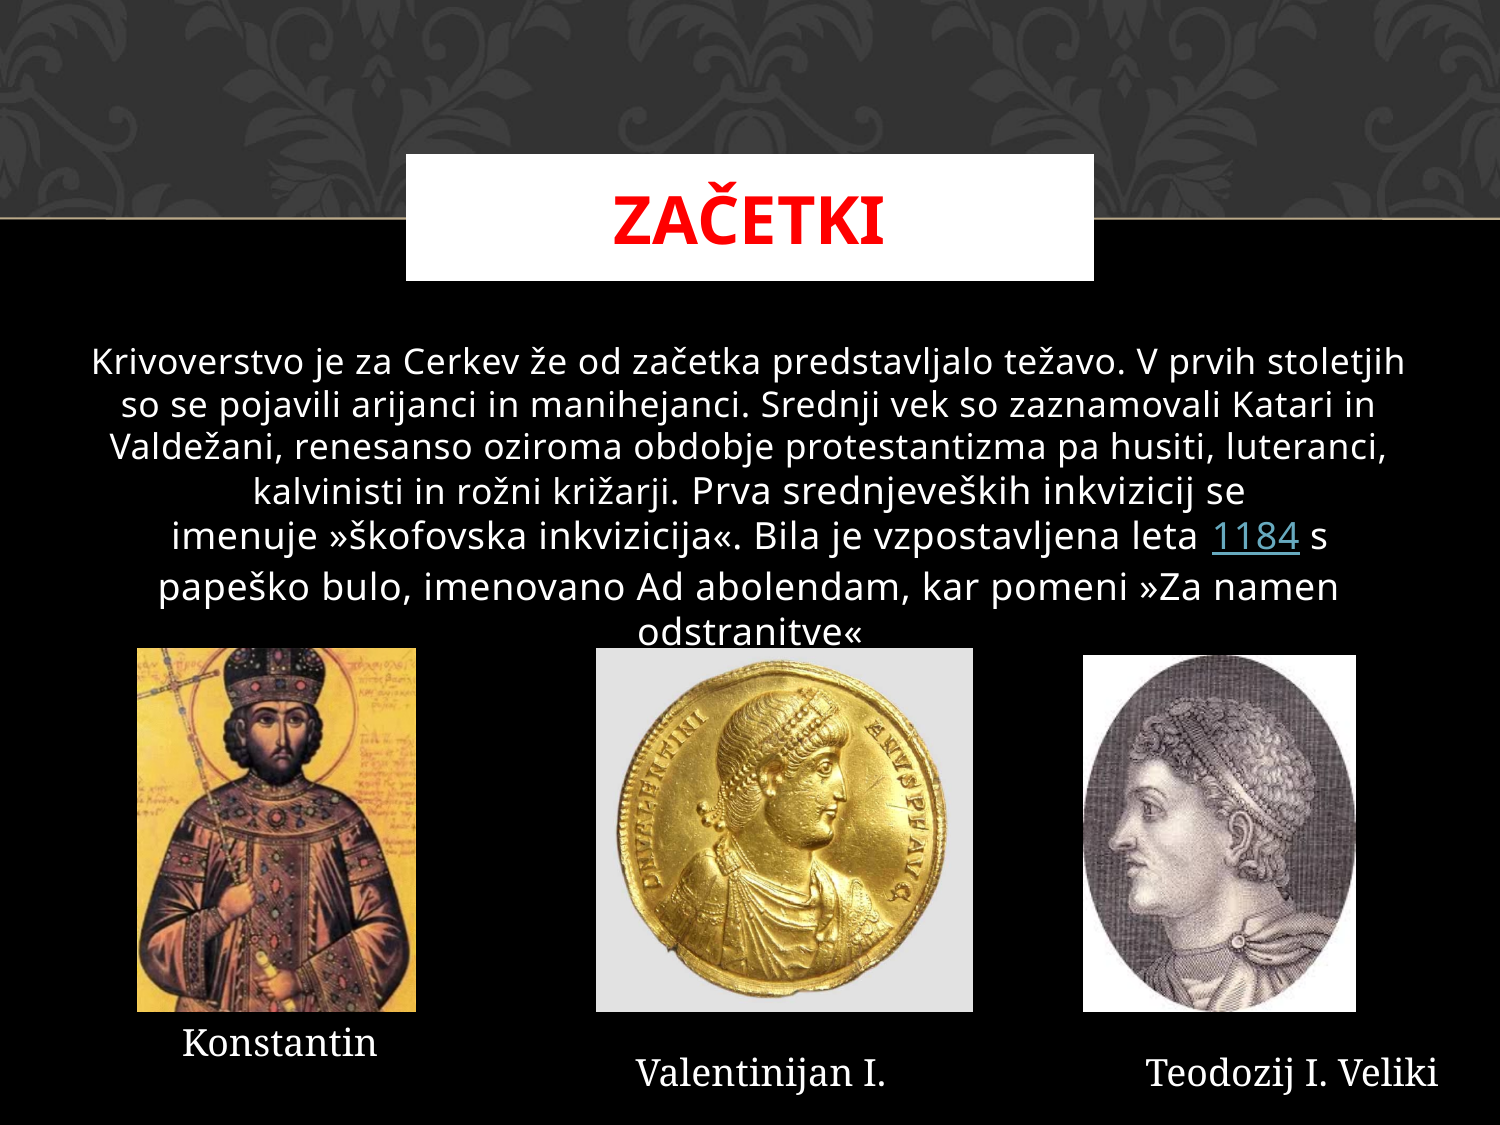

ZAČETKI
# Krivoverstvo je za Cerkev že od začetka predstavljalo težavo. V prvih stoletjih so se pojavili arijanci in manihejanci. Srednji vek so zaznamovali Katari in Valdežani, renesanso oziroma obdobje protestantizma pa husiti, luteranci, kalvinisti in rožni križarji. Prva srednjeveških inkvizicij se imenuje »škofovska inkvizicija«. Bila je vzpostavljena leta 1184 s papeško bulo, imenovano Ad abolendam, kar pomeni »Za namen odstranitve«
Konstantin
Valentinijan I.
Teodozij I. Veliki